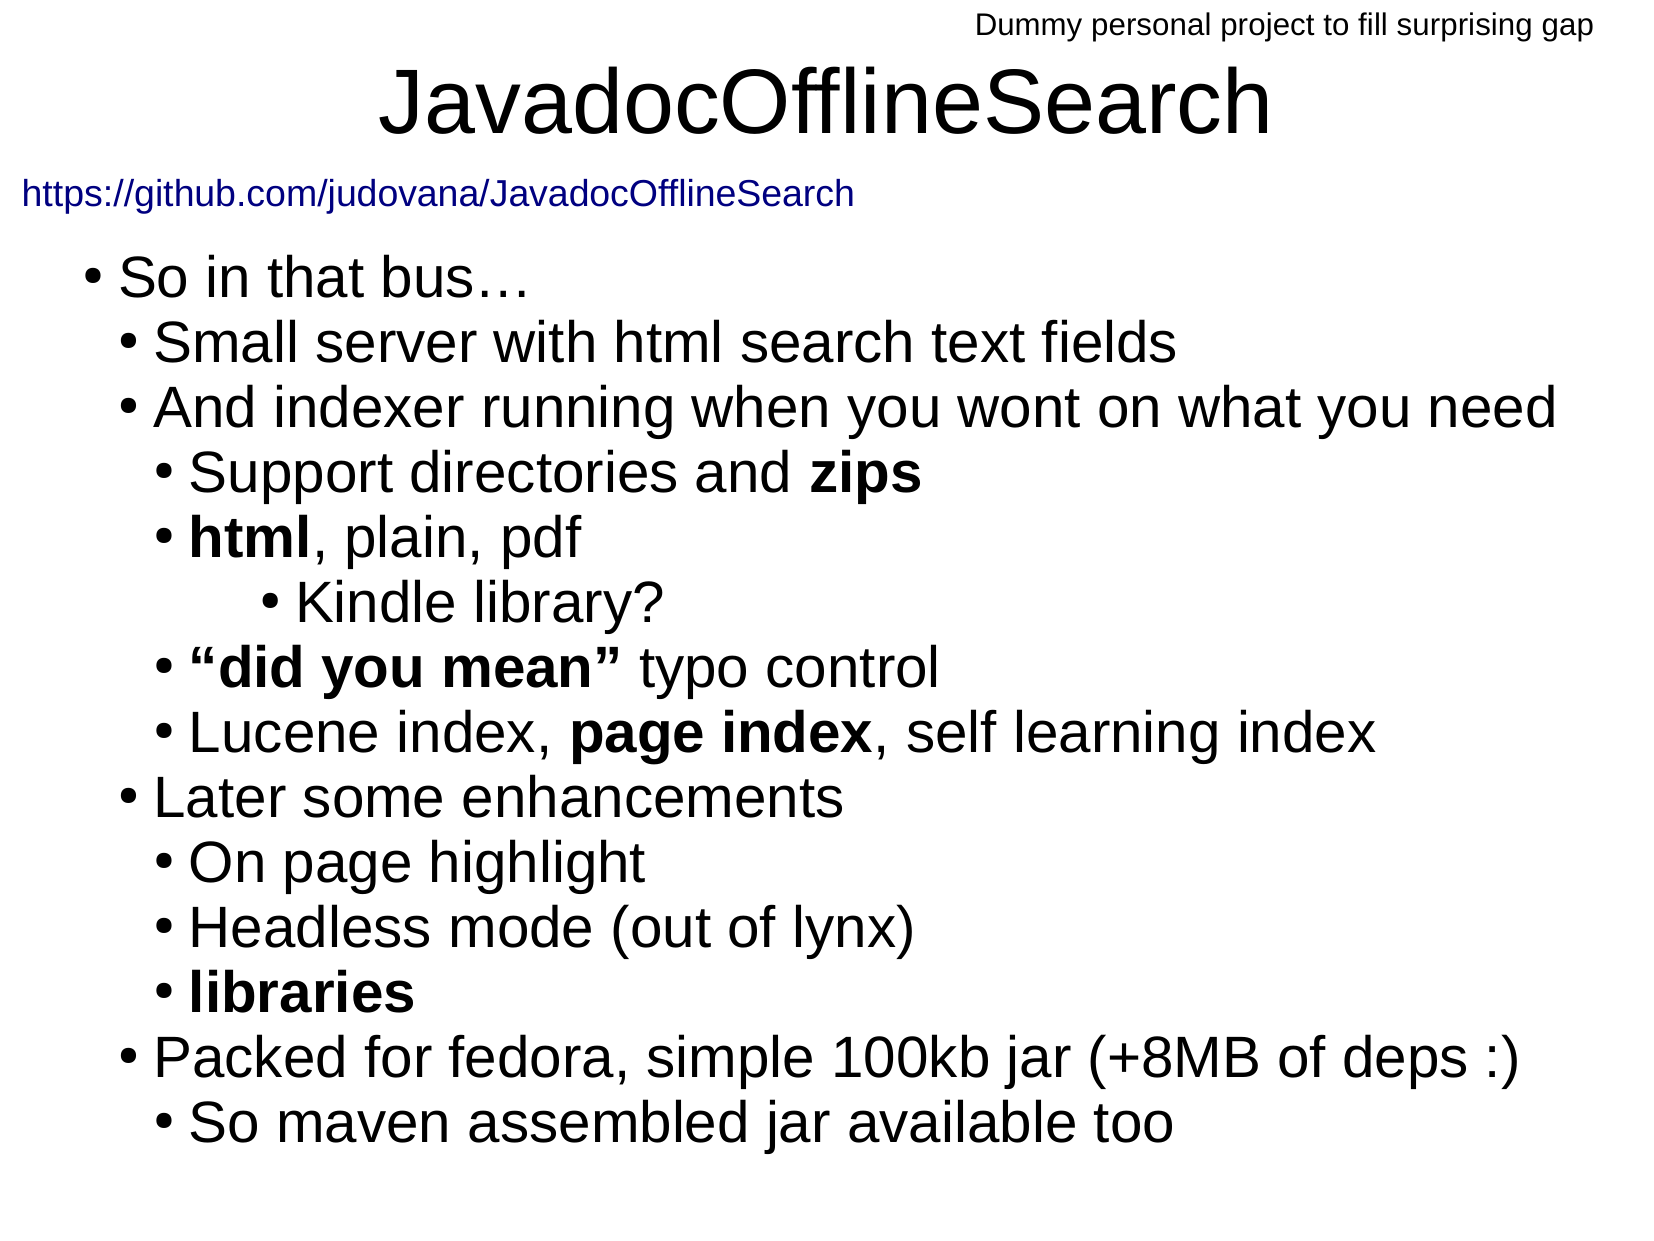

Dummy personal project to fill surprising gap
# JavadocOfflineSearch
https://github.com/judovana/JavadocOfflineSearch
So in that bus…
Small server with html search text fields
And indexer running when you wont on what you need
Support directories and zips
html, plain, pdf
Kindle library?
“did you mean” typo control
Lucene index, page index, self learning index
Later some enhancements
On page highlight
Headless mode (out of lynx)
libraries
Packed for fedora, simple 100kb jar (+8MB of deps :)
So maven assembled jar available too